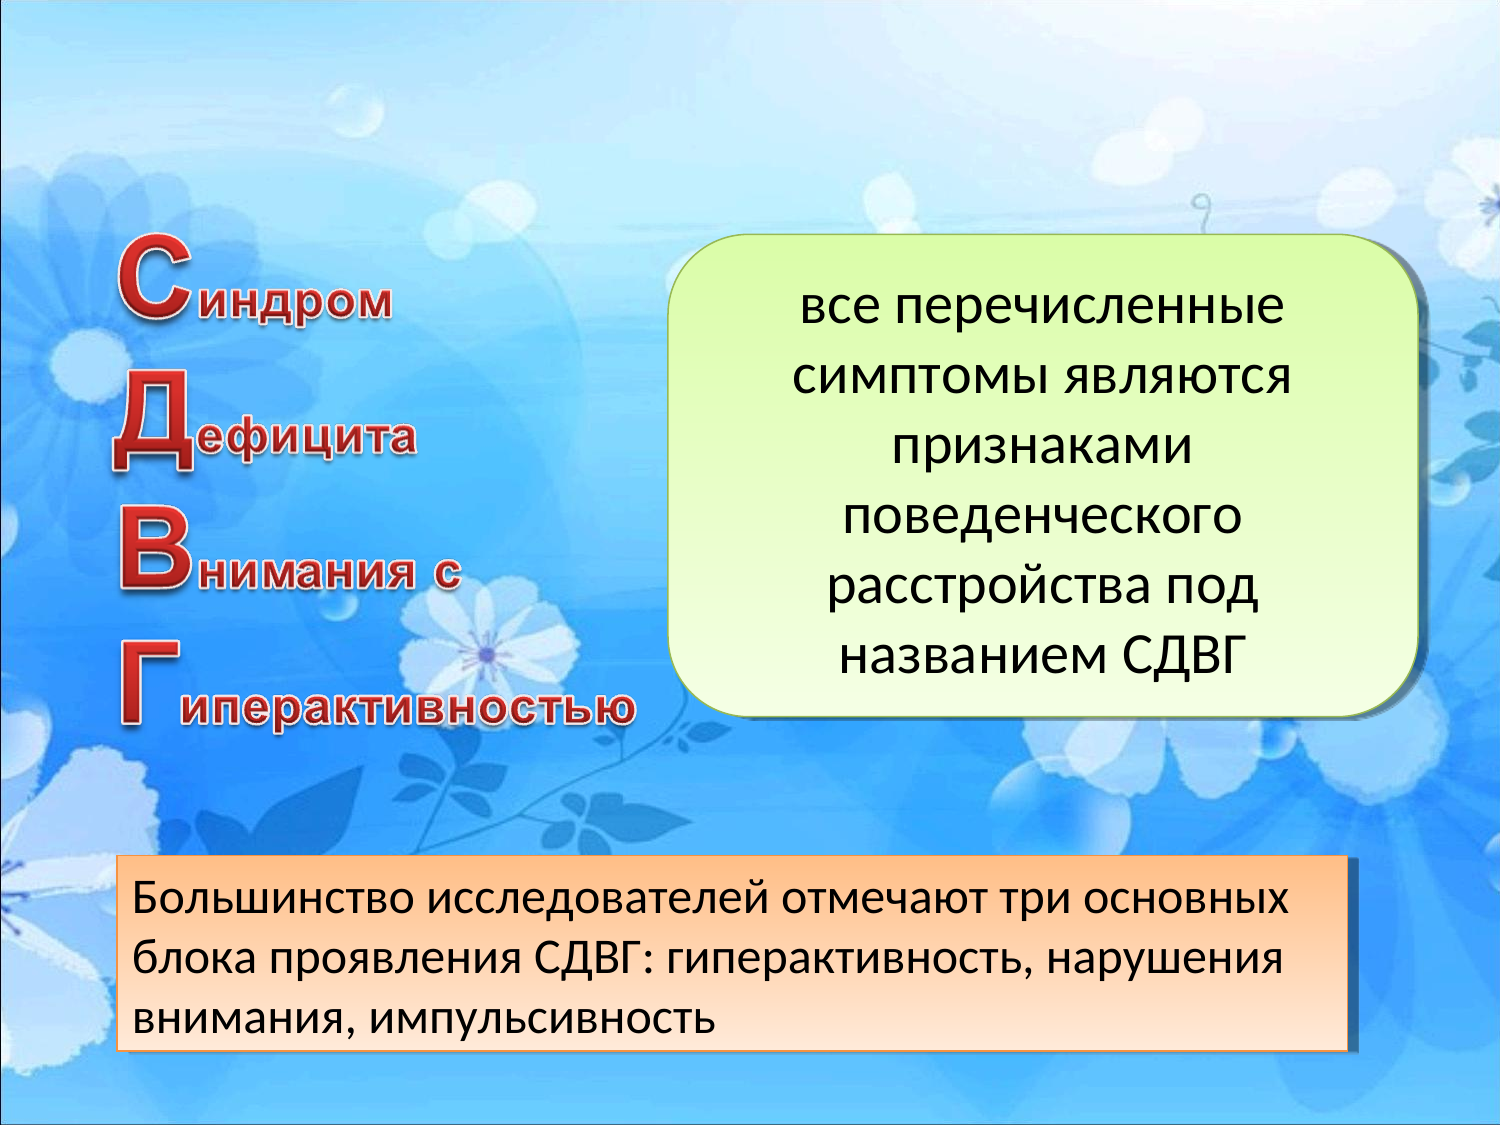

все перечисленные симптомы являются признаками поведенческого расстройства под названием СДВГ
Большинство исследователей отмечают три основных блока проявления СДВГ: гиперактивность, нарушения внимания, импульсивность